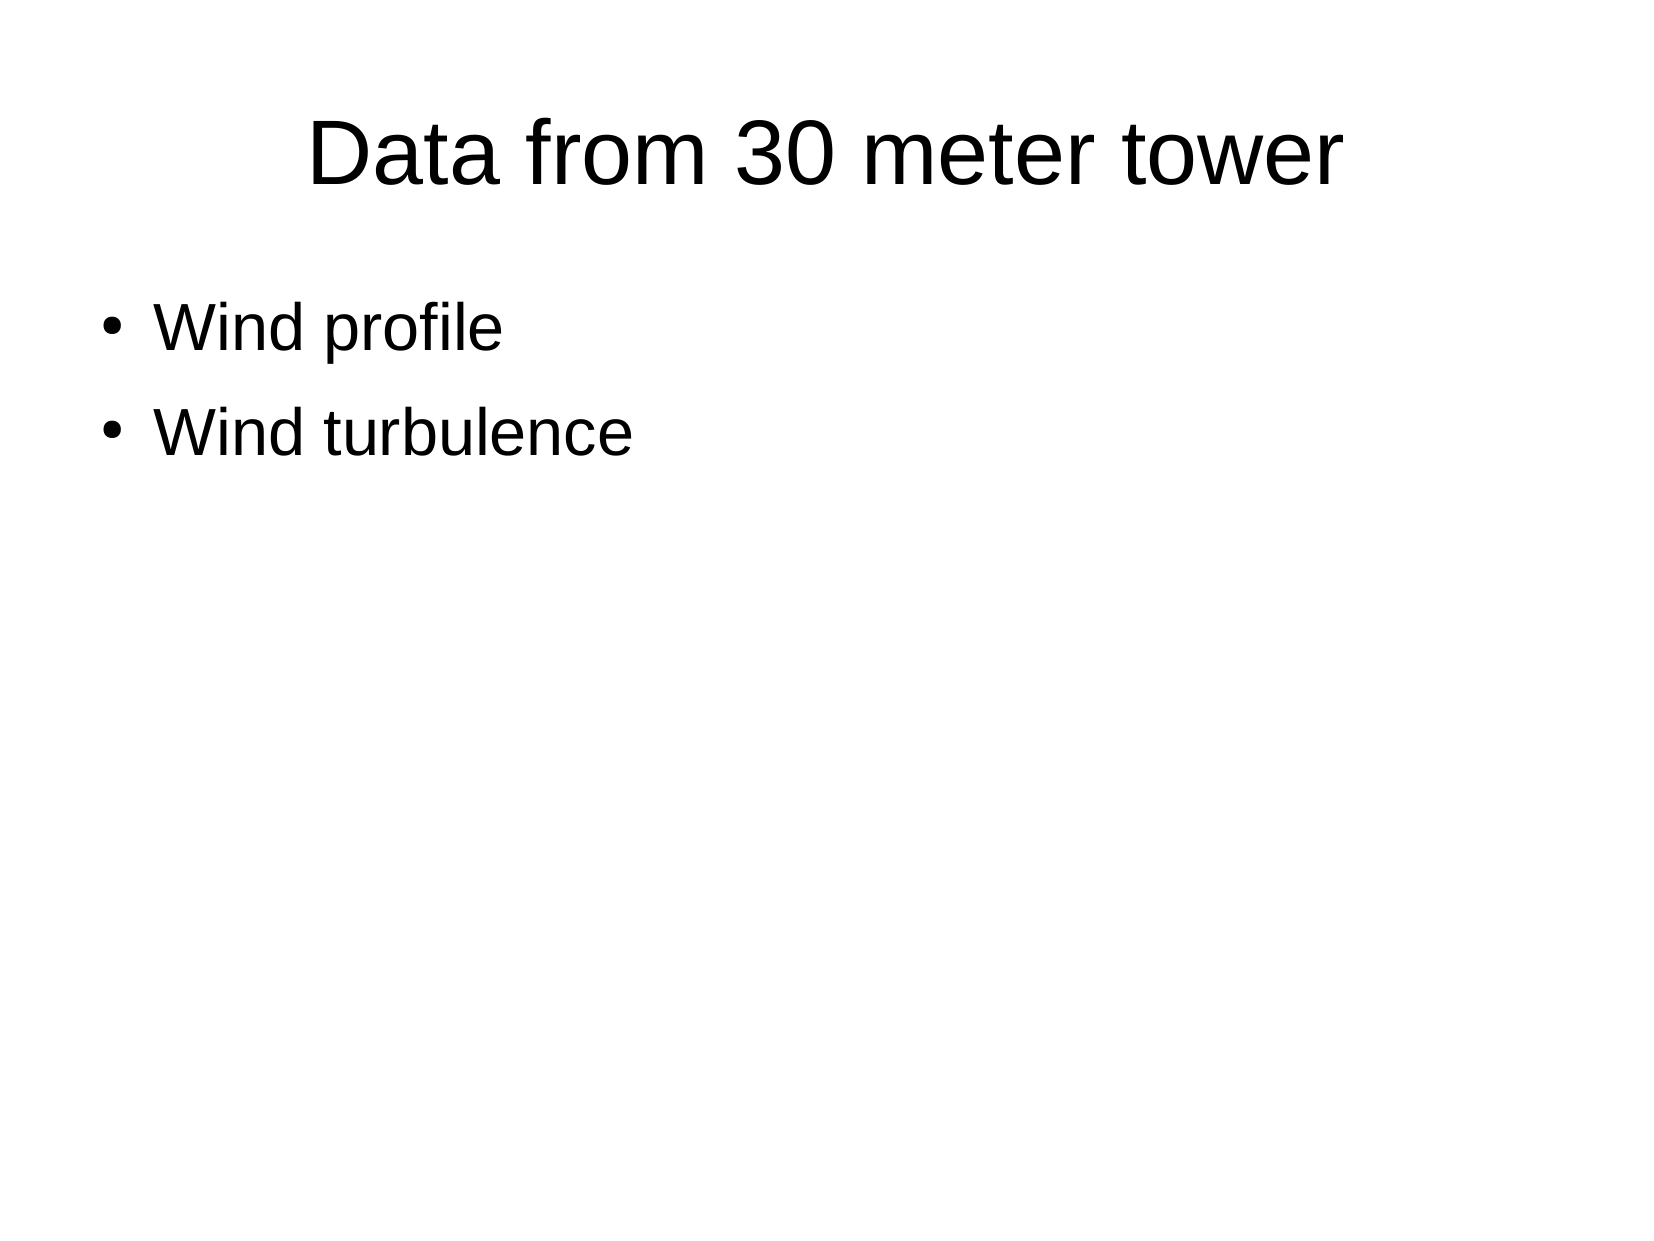

# Data from 30 meter tower
Wind profile
Wind turbulence